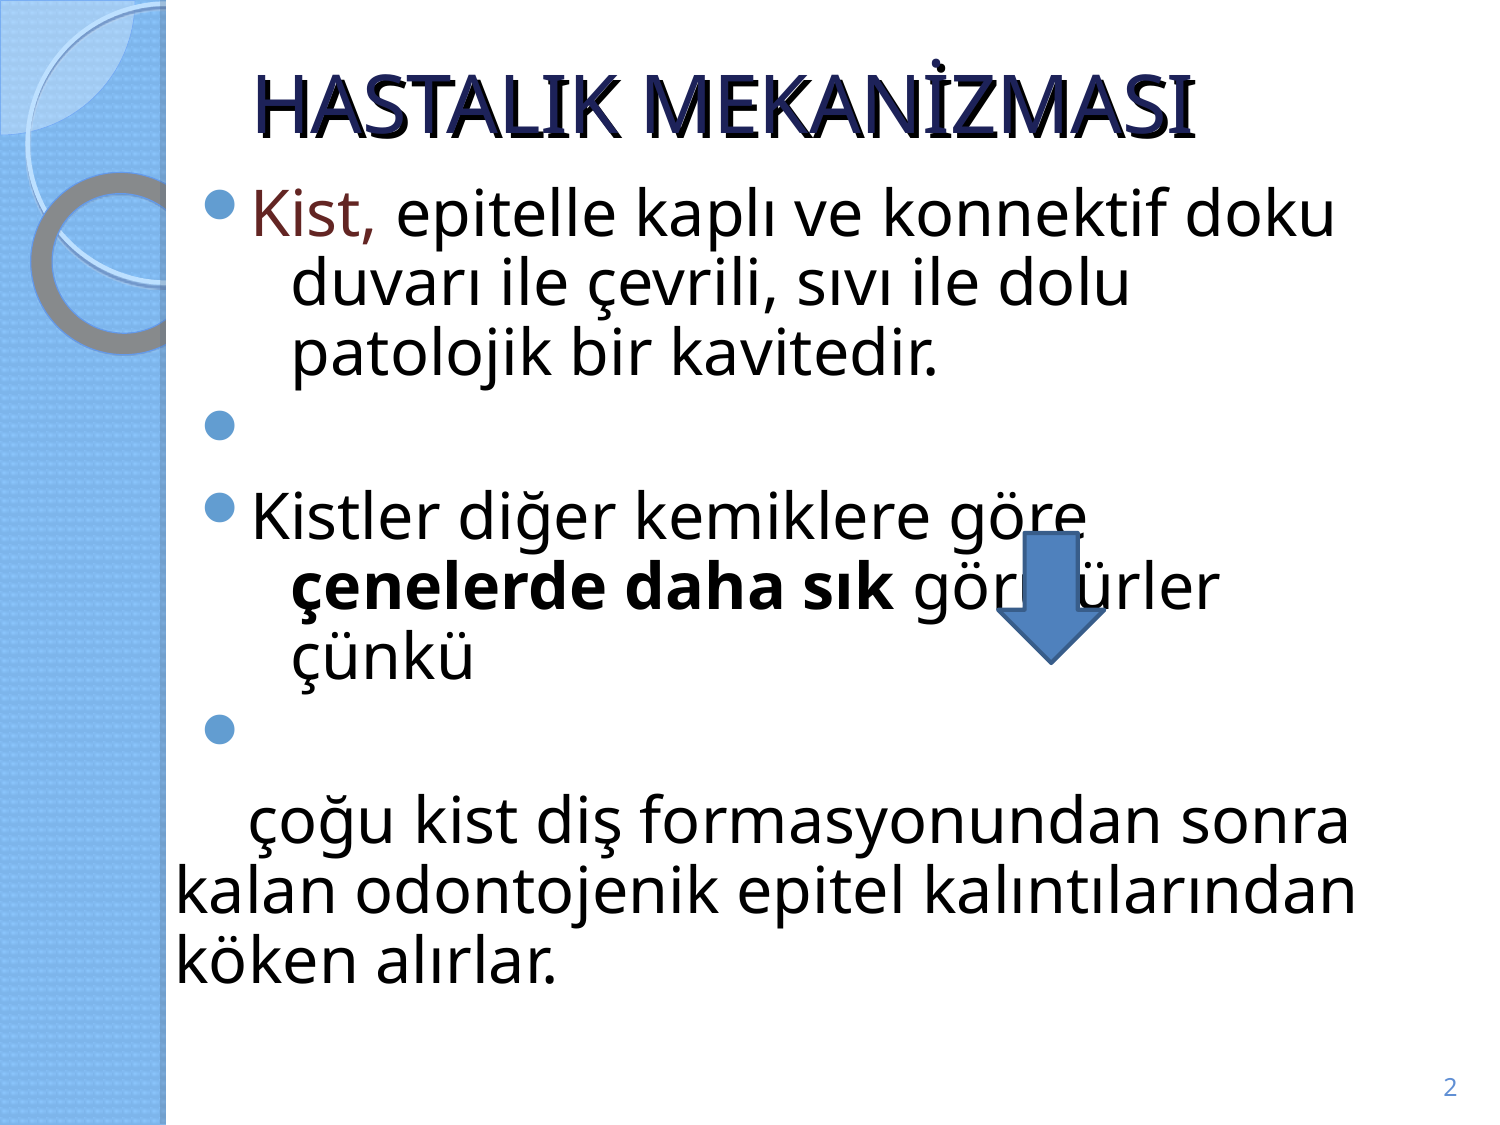

# HASTALIK MEKANİZMASI
Kist, epitelle kaplı ve konnektif doku duvarı ile çevrili, sıvı ile dolu patolojik bir kavitedir.
Kistler diğer kemiklere göre çenelerde daha sık görülürler çünkü
	çoğu kist diş formasyonundan sonra kalan odontojenik epitel kalıntılarından köken alırlar.
2